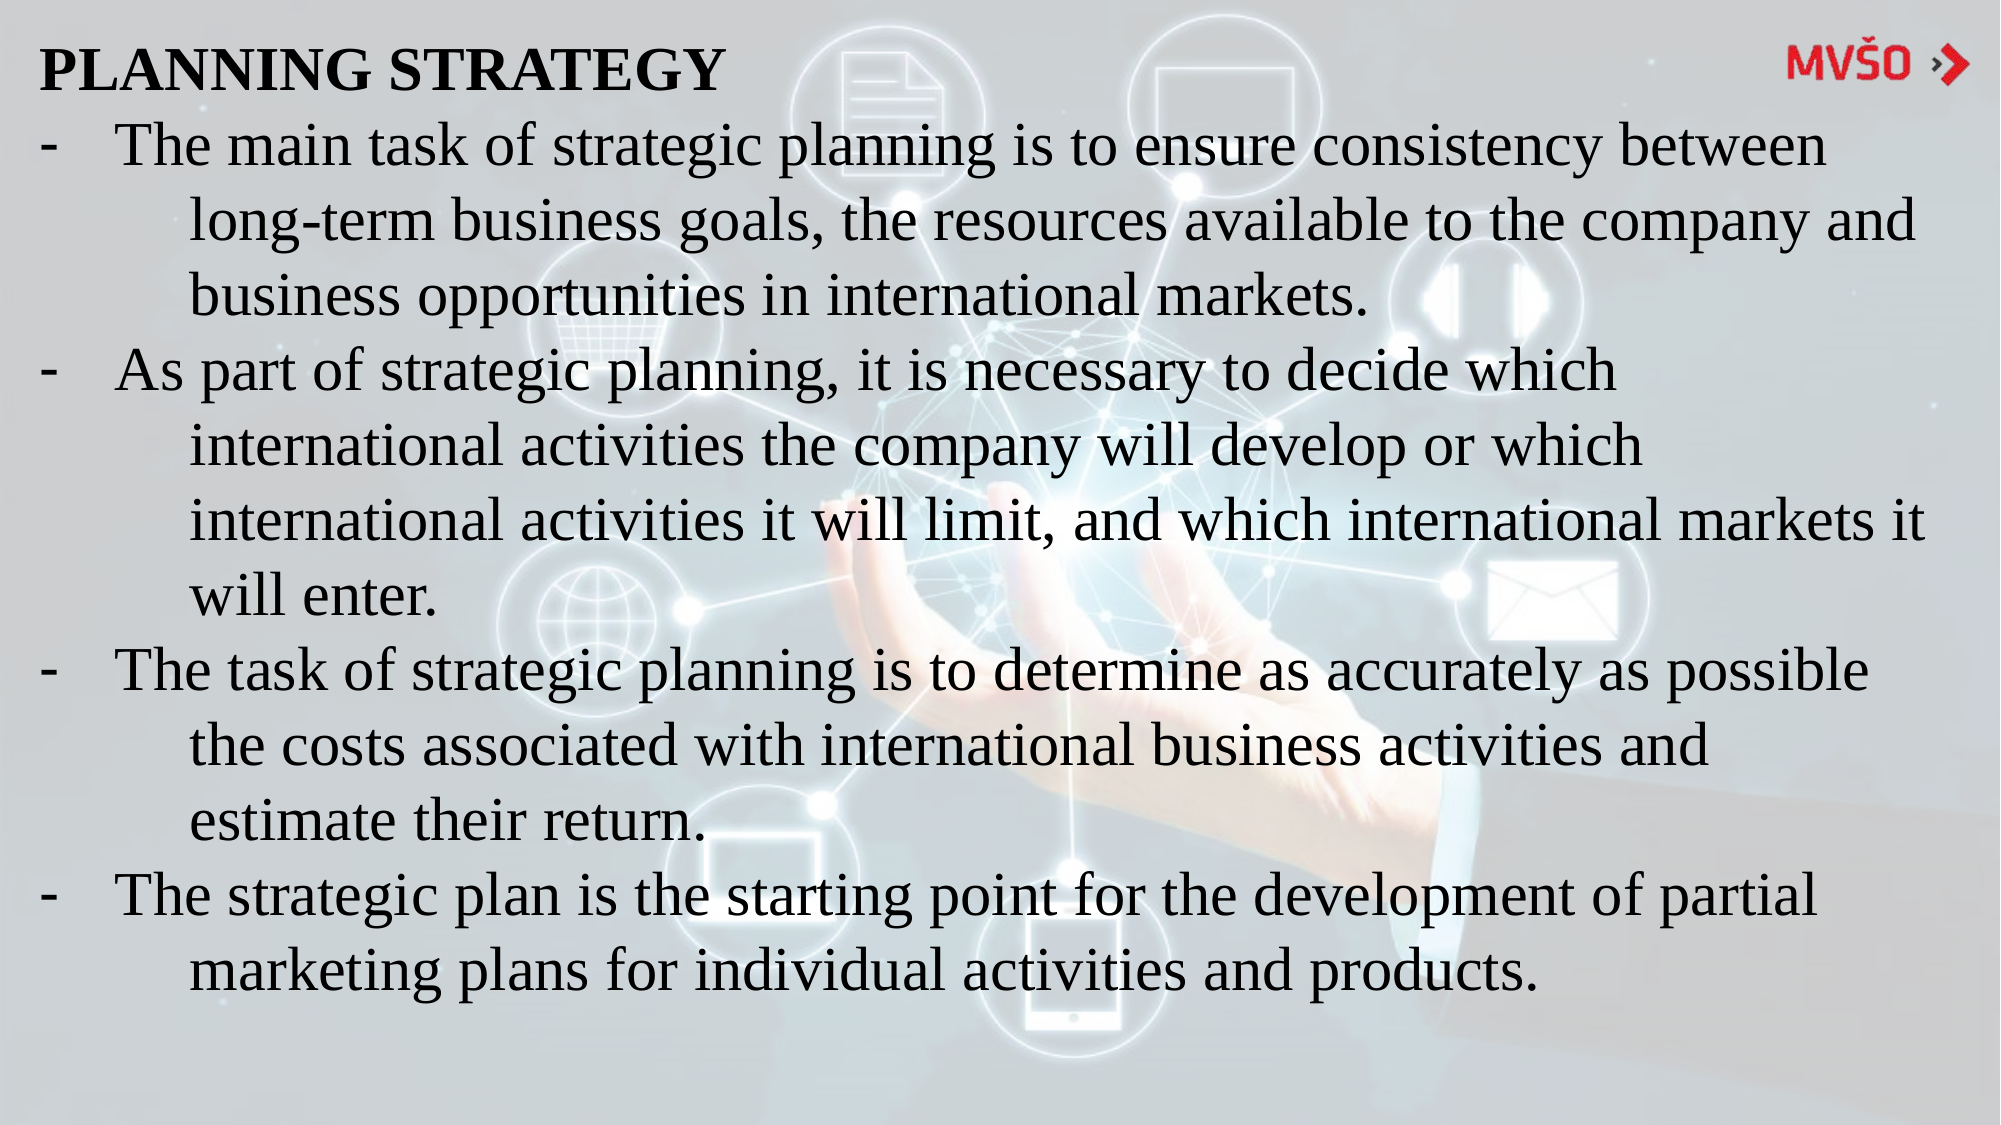

PLANNING STRATEGY
The main task of strategic planning is to ensure consistency between long-term business goals, the resources available to the company and business opportunities in international markets.
As part of strategic planning, it is necessary to decide which international activities the company will develop or which international activities it will limit, and which international markets it will enter.
The task of strategic planning is to determine as accurately as possible the costs associated with international business activities and estimate their return.
The strategic plan is the starting point for the development of partial marketing plans for individual activities and products.